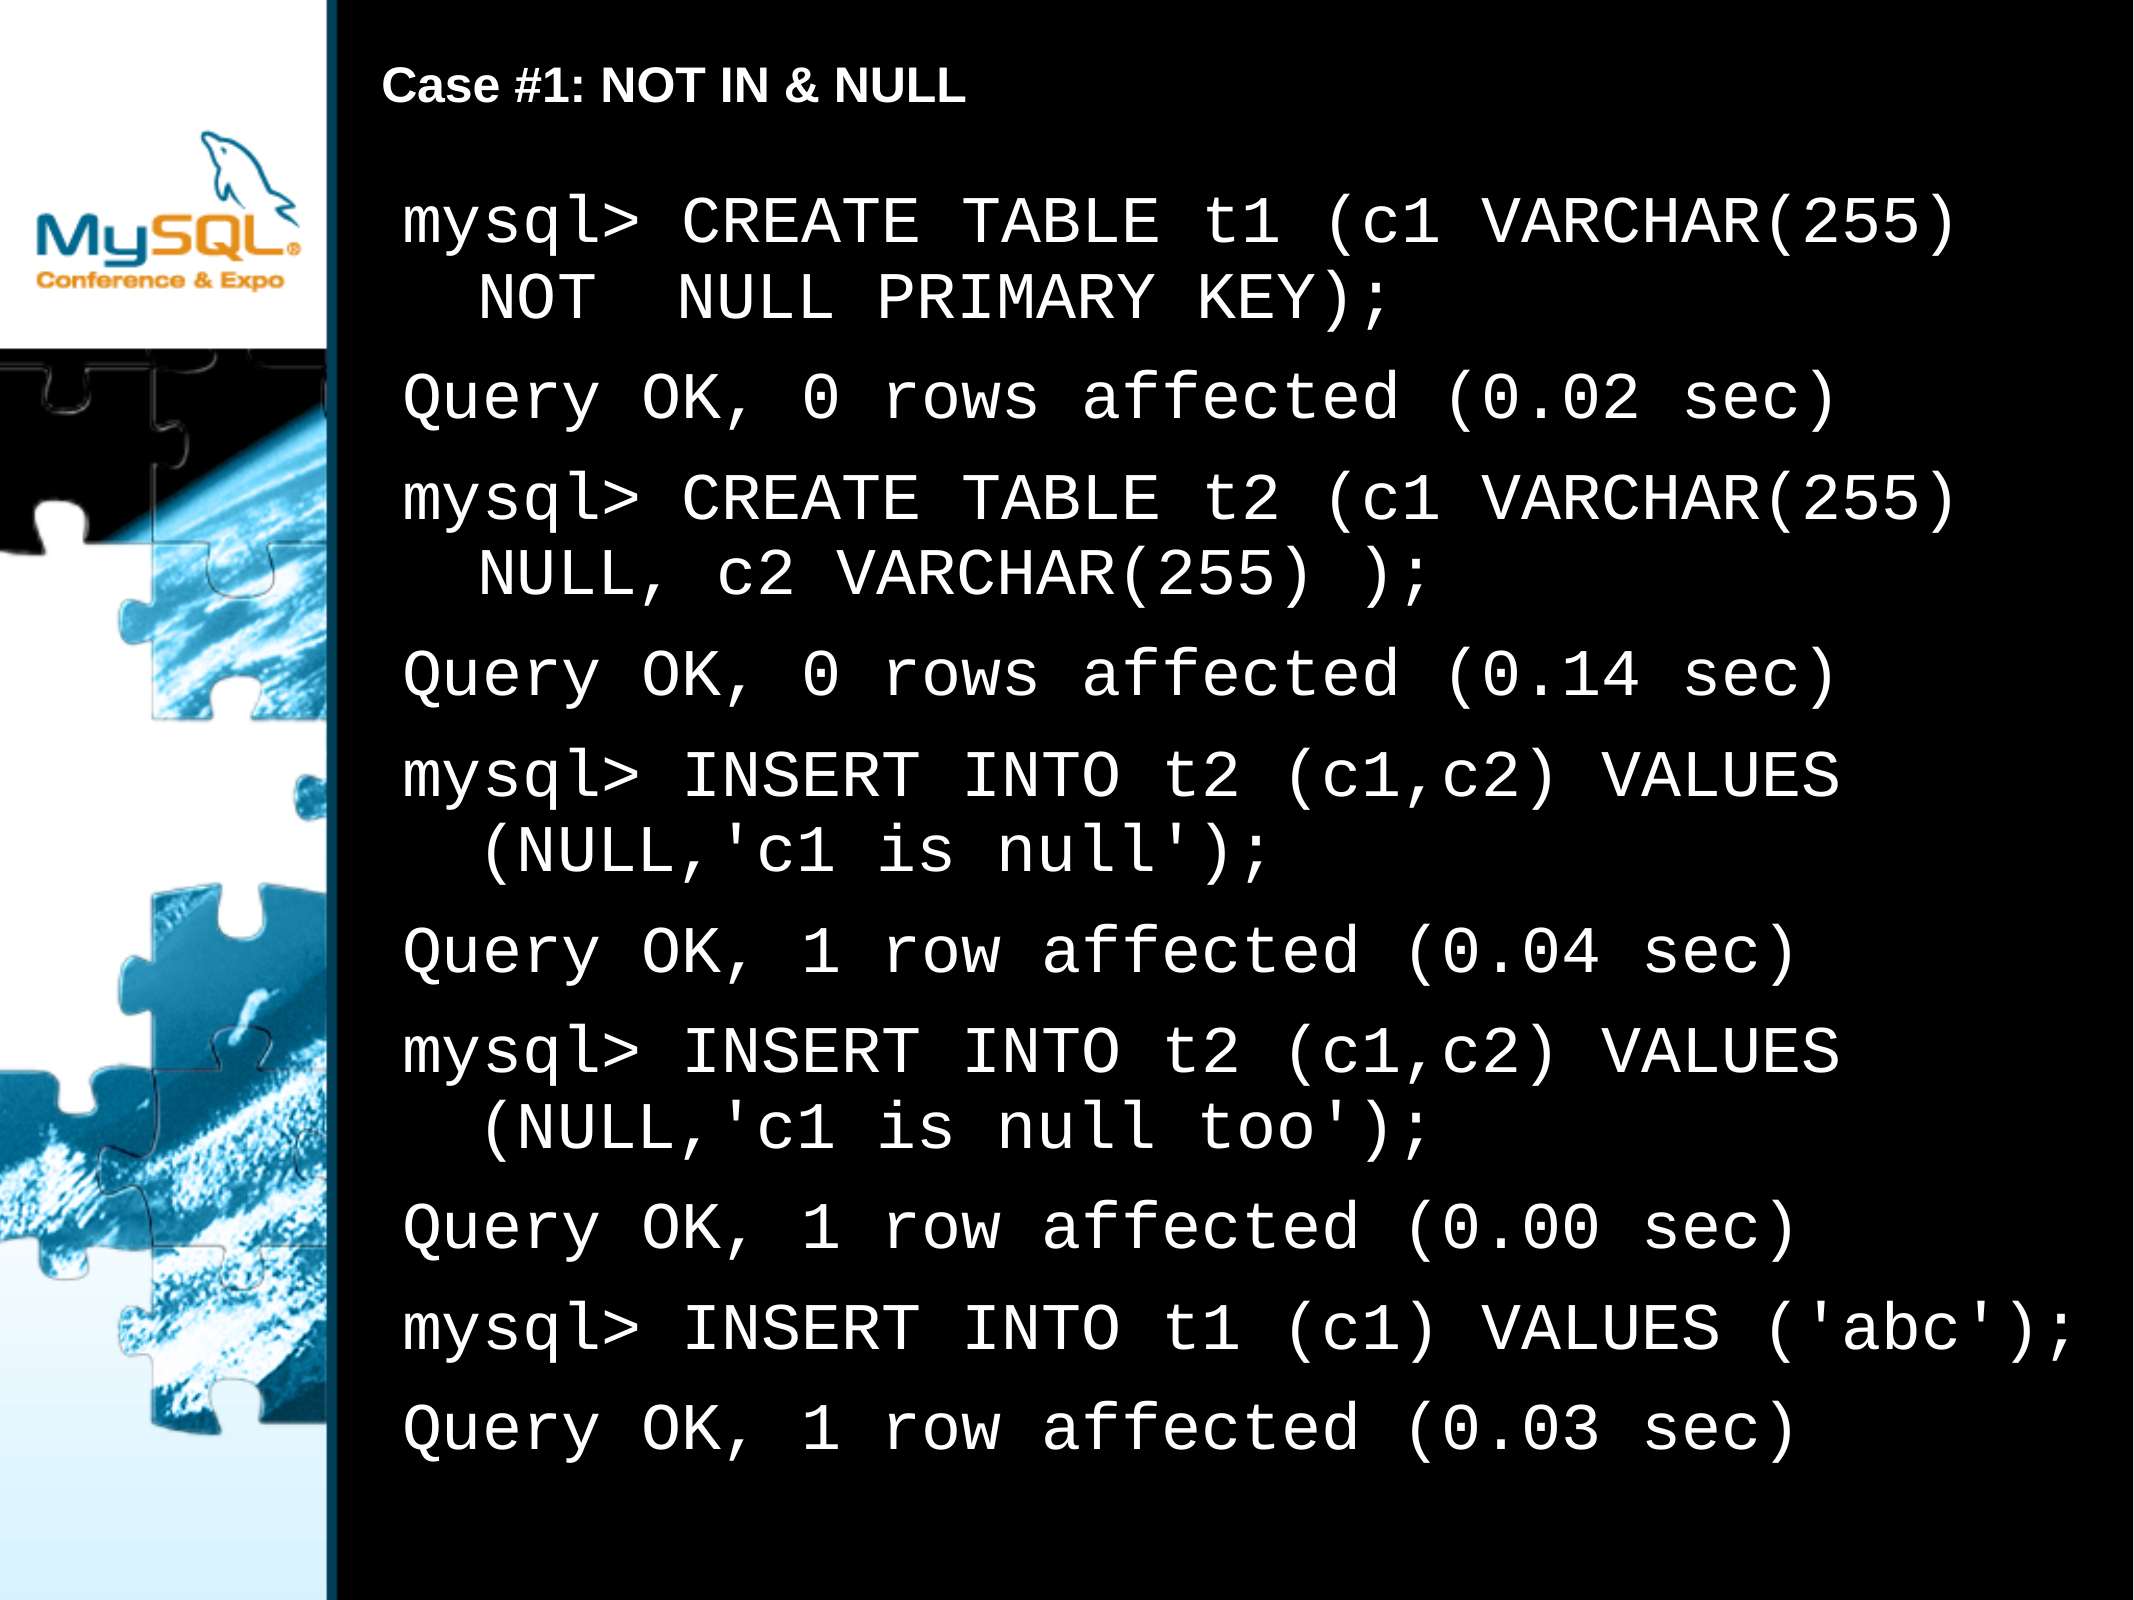

# Case #1: NOT IN & NULL
mysql> CREATE TABLE t1 (c1 VARCHAR(255) NOT NULL PRIMARY KEY);
Query OK, 0 rows affected (0.02 sec)
mysql> CREATE TABLE t2 (c1 VARCHAR(255) NULL, c2 VARCHAR(255) );
Query OK, 0 rows affected (0.14 sec)
mysql> INSERT INTO t2 (c1,c2) VALUES (NULL,'c1 is null');
Query OK, 1 row affected (0.04 sec)
mysql> INSERT INTO t2 (c1,c2) VALUES (NULL,'c1 is null too');
Query OK, 1 row affected (0.00 sec)
mysql> INSERT INTO t1 (c1) VALUES ('abc');
Query OK, 1 row affected (0.03 sec)